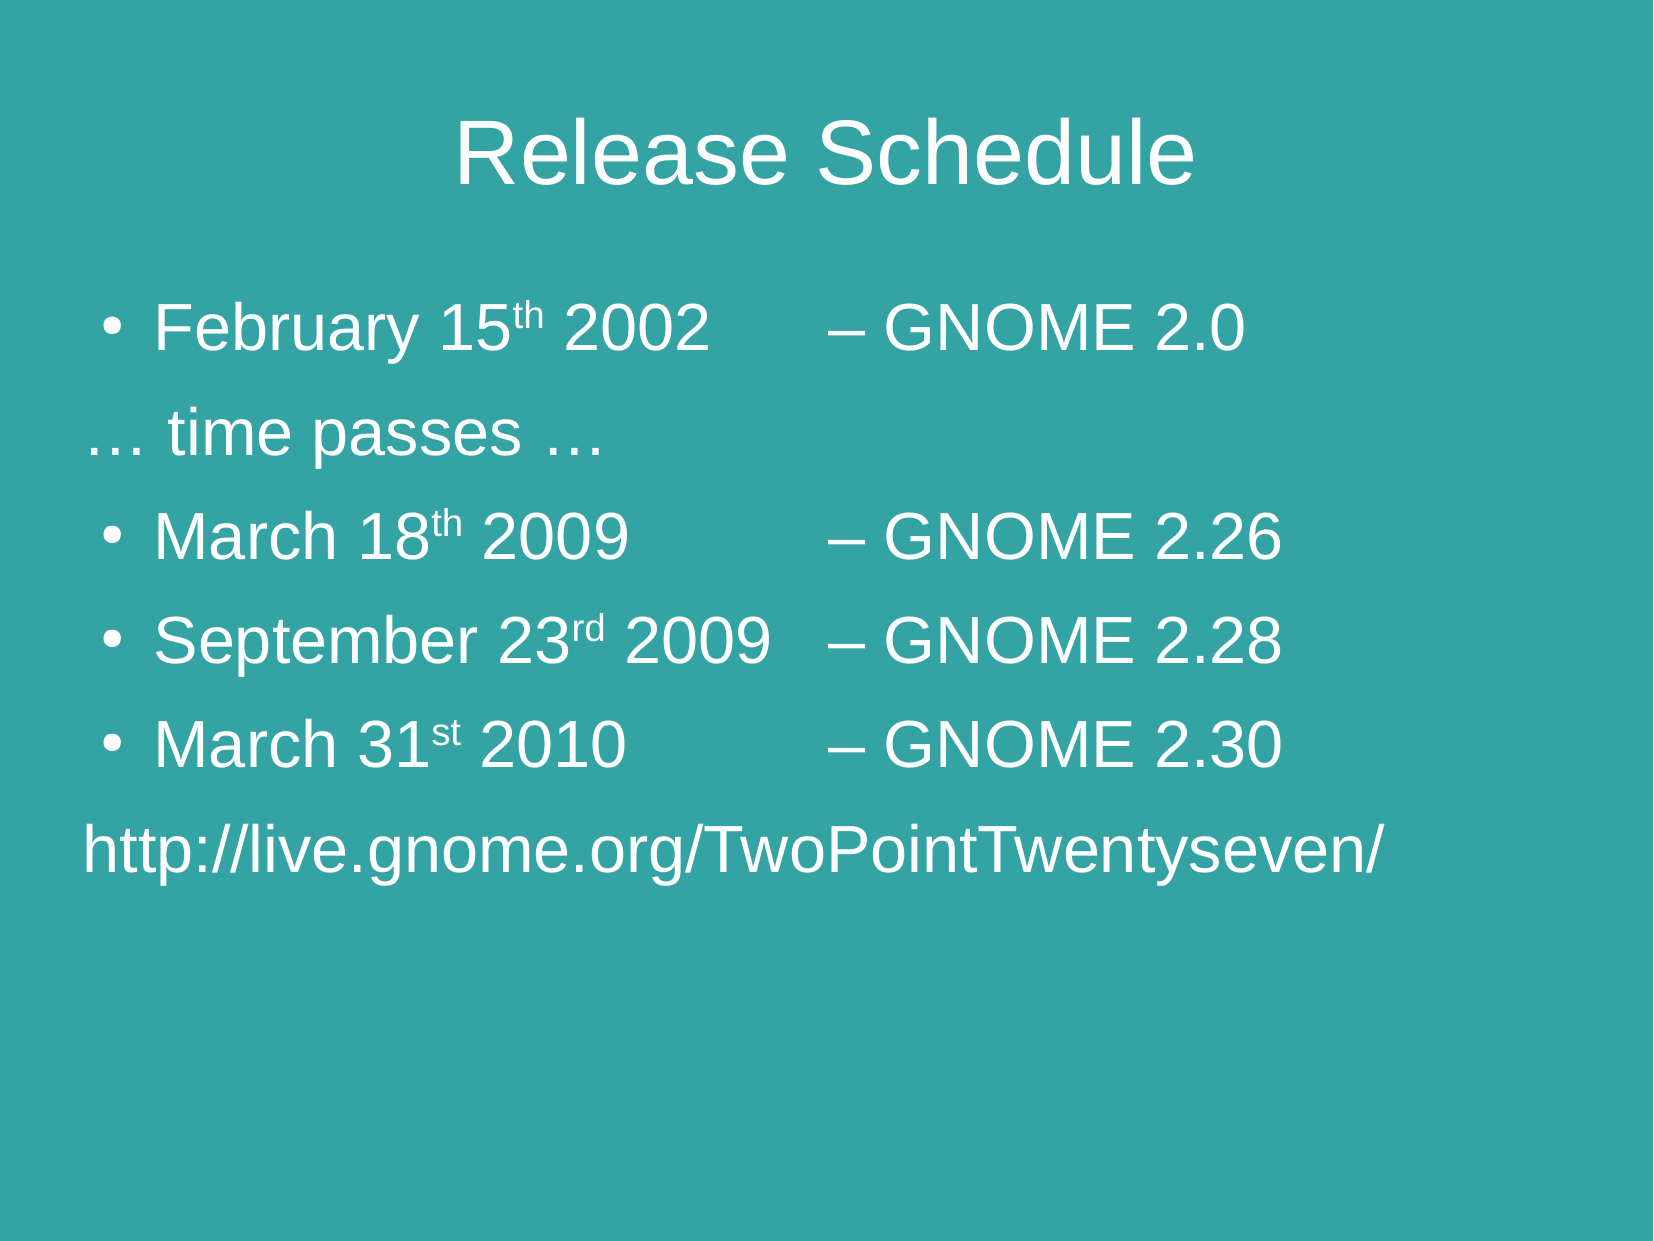

# Release Schedule
February 15th 2002 		– GNOME 2.0
… time passes …
March 18th 2009 			– GNOME 2.26
September 23rd 2009 	– GNOME 2.28
March 31st 2010			– GNOME 2.30
http://live.gnome.org/TwoPointTwentyseven/